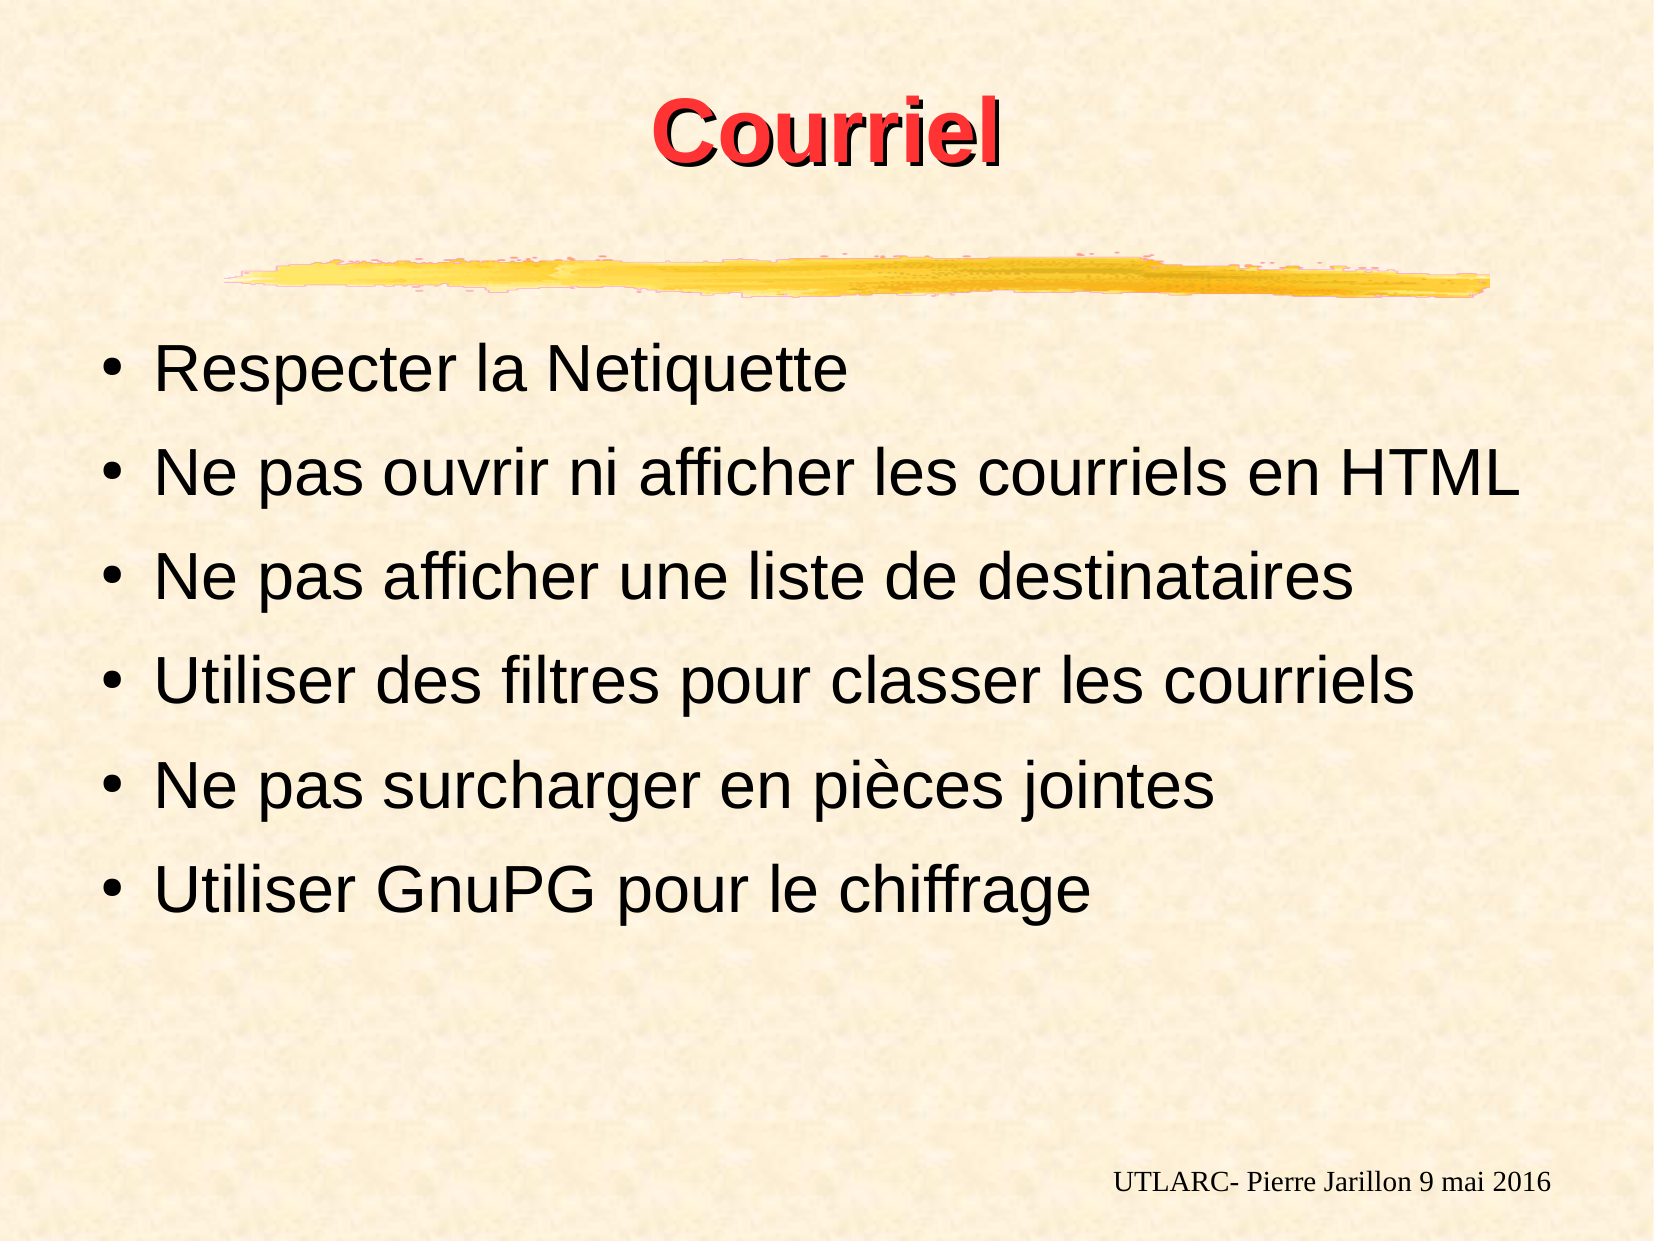

# Courriel
Respecter la Netiquette
Ne pas ouvrir ni afficher les courriels en HTML
Ne pas afficher une liste de destinataires
Utiliser des filtres pour classer les courriels
Ne pas surcharger en pièces jointes
Utiliser GnuPG pour le chiffrage
UTLARC- Pierre Jarillon 9 mai 2016